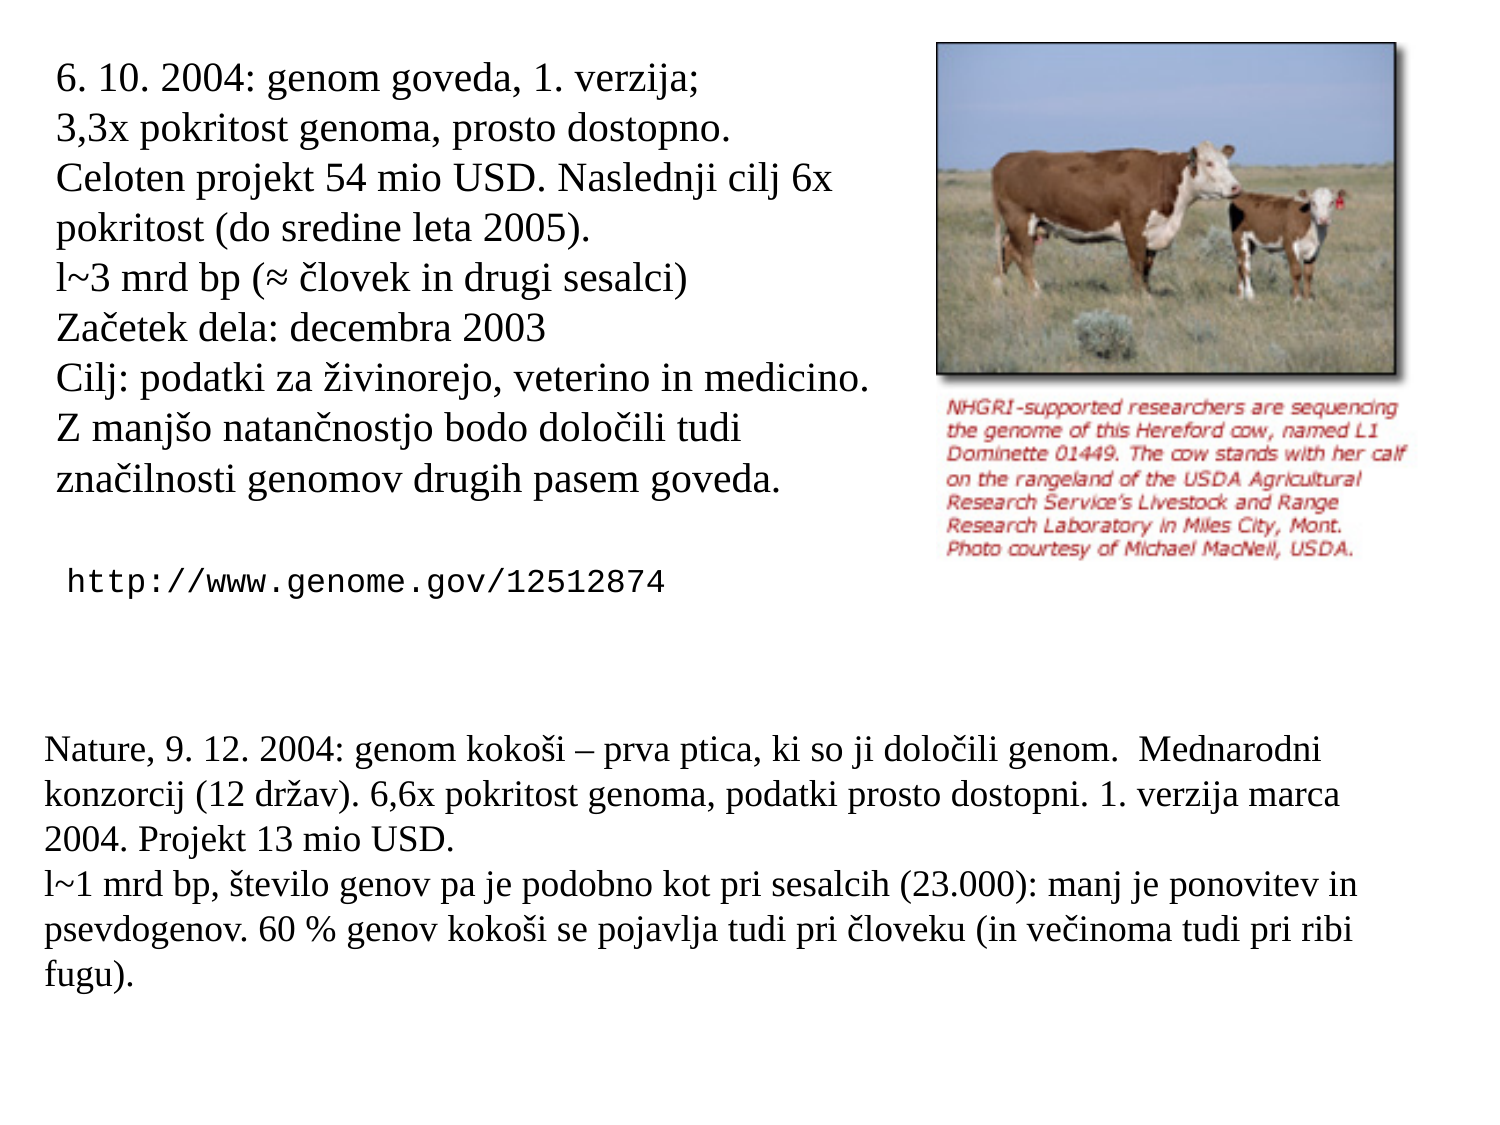

6. 10. 2004: genom goveda, 1. verzija;
3,3x pokritost genoma, prosto dostopno.
Celoten projekt 54 mio USD. Naslednji cilj 6x pokritost (do sredine leta 2005).
l~3 mrd bp (≈ človek in drugi sesalci)
Začetek dela: decembra 2003
Cilj: podatki za živinorejo, veterino in medicino.
Z manjšo natančnostjo bodo določili tudi značilnosti genomov drugih pasem goveda.
 http://www.genome.gov/12512874
Nature, 9. 12. 2004: genom kokoši – prva ptica, ki so ji določili genom. Mednarodni konzorcij (12 držav). 6,6x pokritost genoma, podatki prosto dostopni. 1. verzija marca 2004. Projekt 13 mio USD.
l~1 mrd bp, število genov pa je podobno kot pri sesalcih (23.000): manj je ponovitev in psevdogenov. 60 % genov kokoši se pojavlja tudi pri človeku (in večinoma tudi pri ribi fugu).